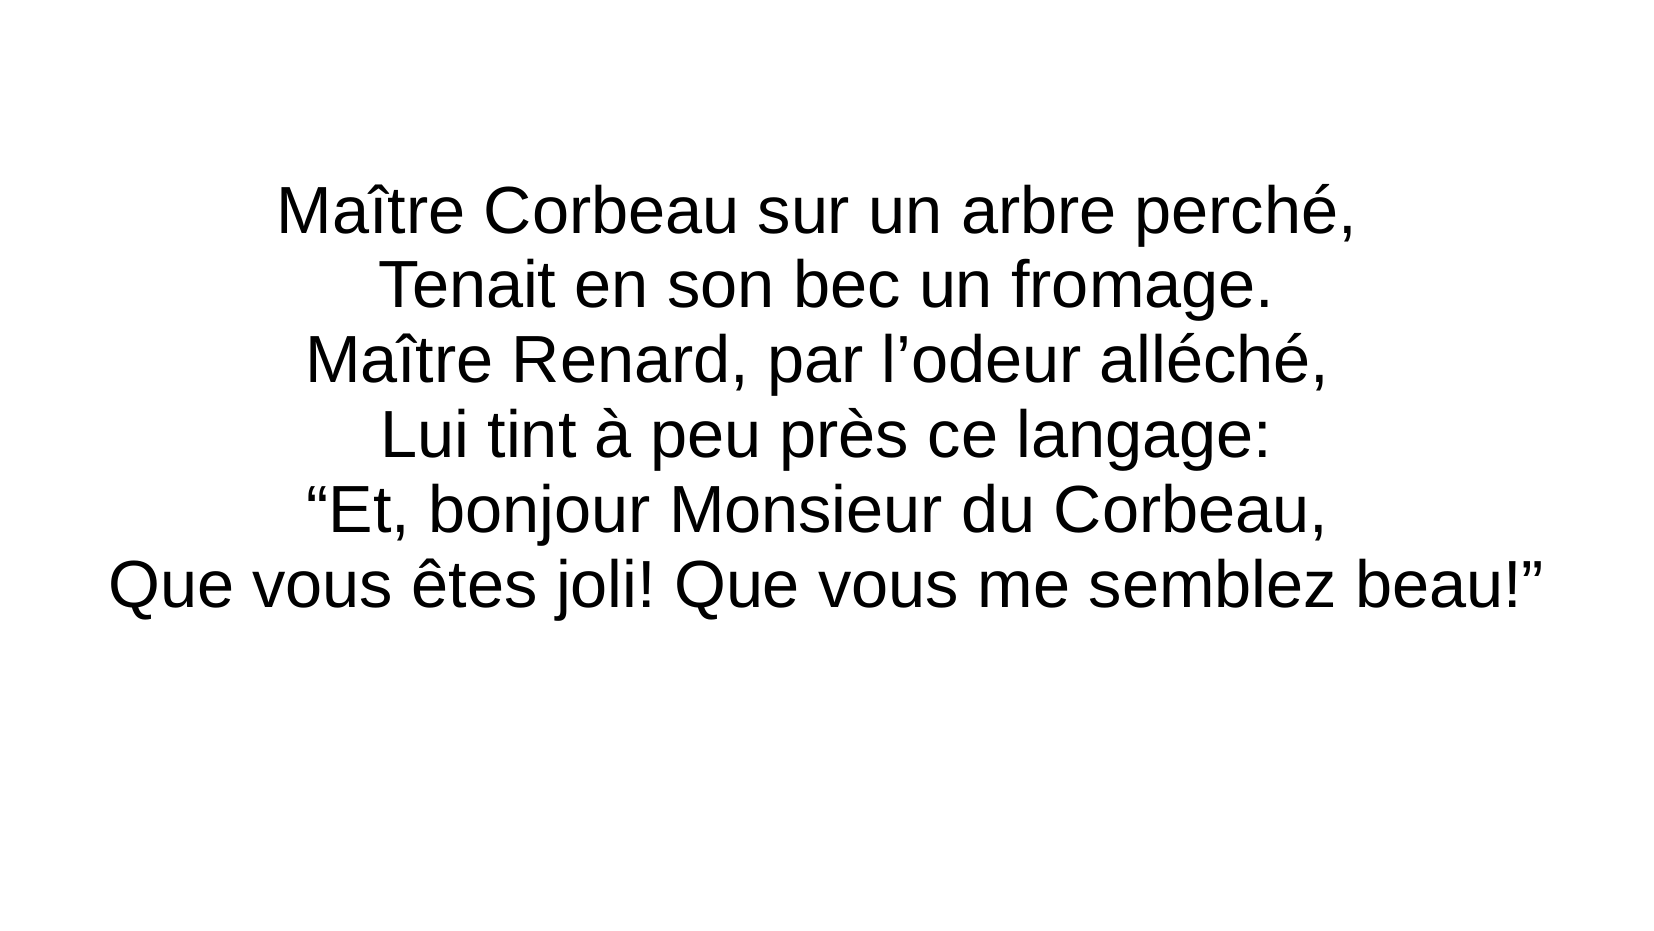

# Maître Corbeau sur un arbre perché,
Tenait en son bec un fromage.
Maître Renard, par l’odeur alléché,
Lui tint à peu près ce langage:
“Et, bonjour Monsieur du Corbeau,
Que vous êtes joli! Que vous me semblez beau!”